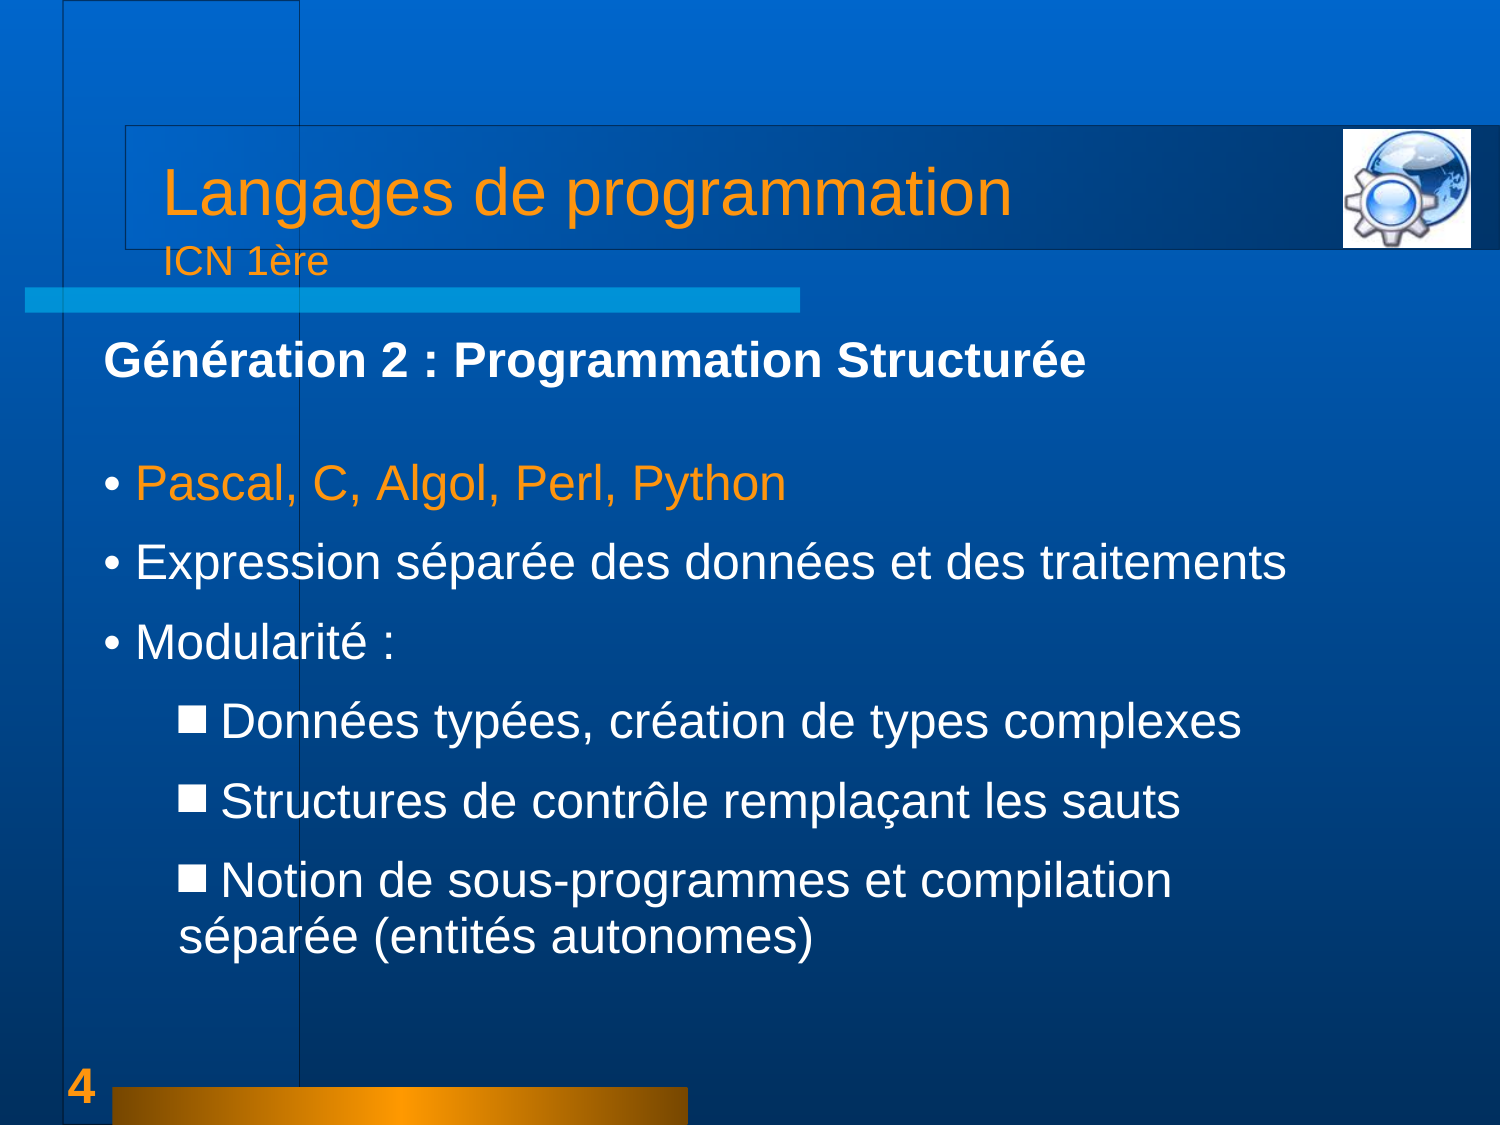

Génération 2 : Programmation Structurée
• Pascal, C, Algol, Perl, Python
• Expression séparée des données et des traitements
• Modularité :
 Données typées, création de types complexes
 Structures de contrôle remplaçant les sauts
 Notion de sous-programmes et compilation séparée (entités autonomes)